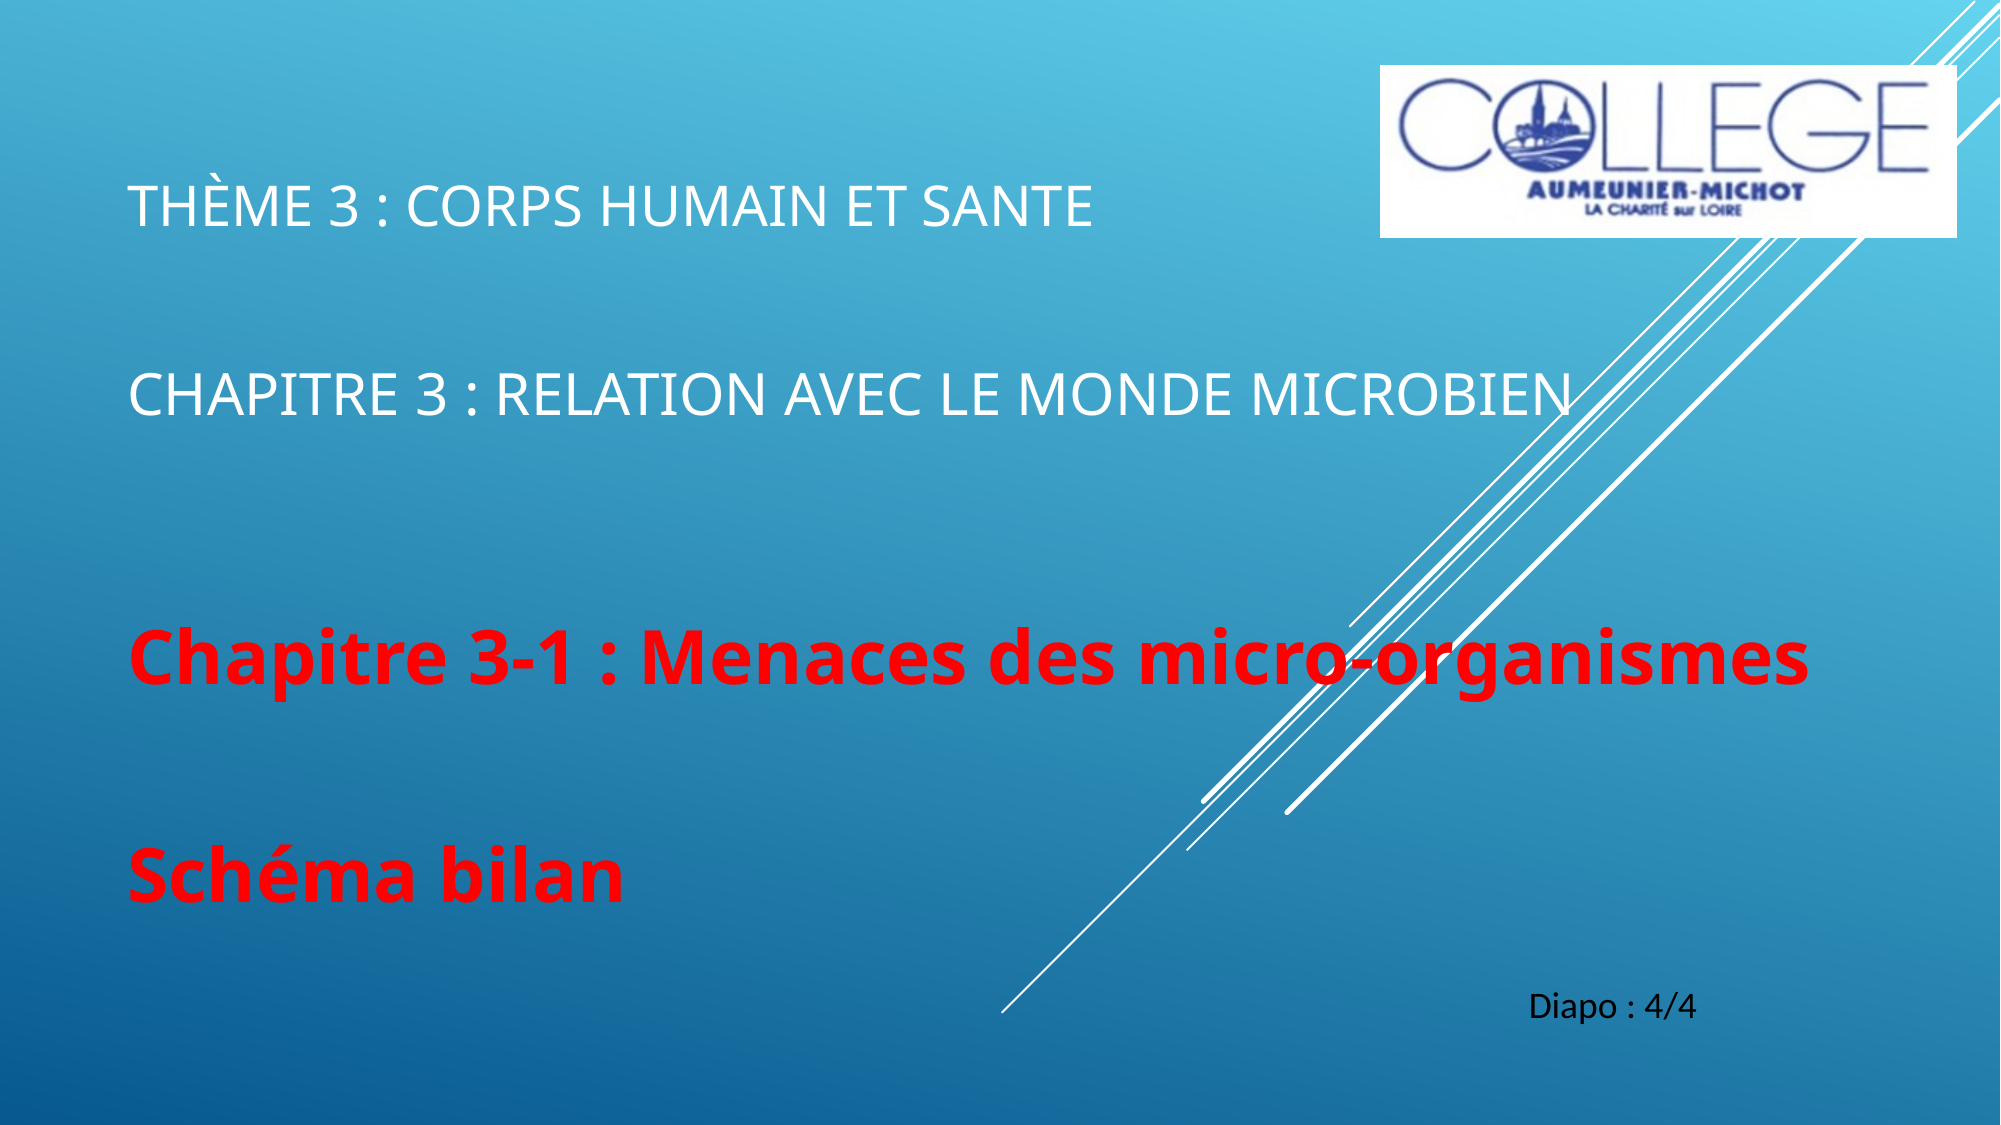

# Thème 3 : corps humain et sante chapitre 3 : relation avec le monde microbien
Chapitre 3-1 : Menaces des micro-organismes
Schéma bilan
Diapo : 4/4